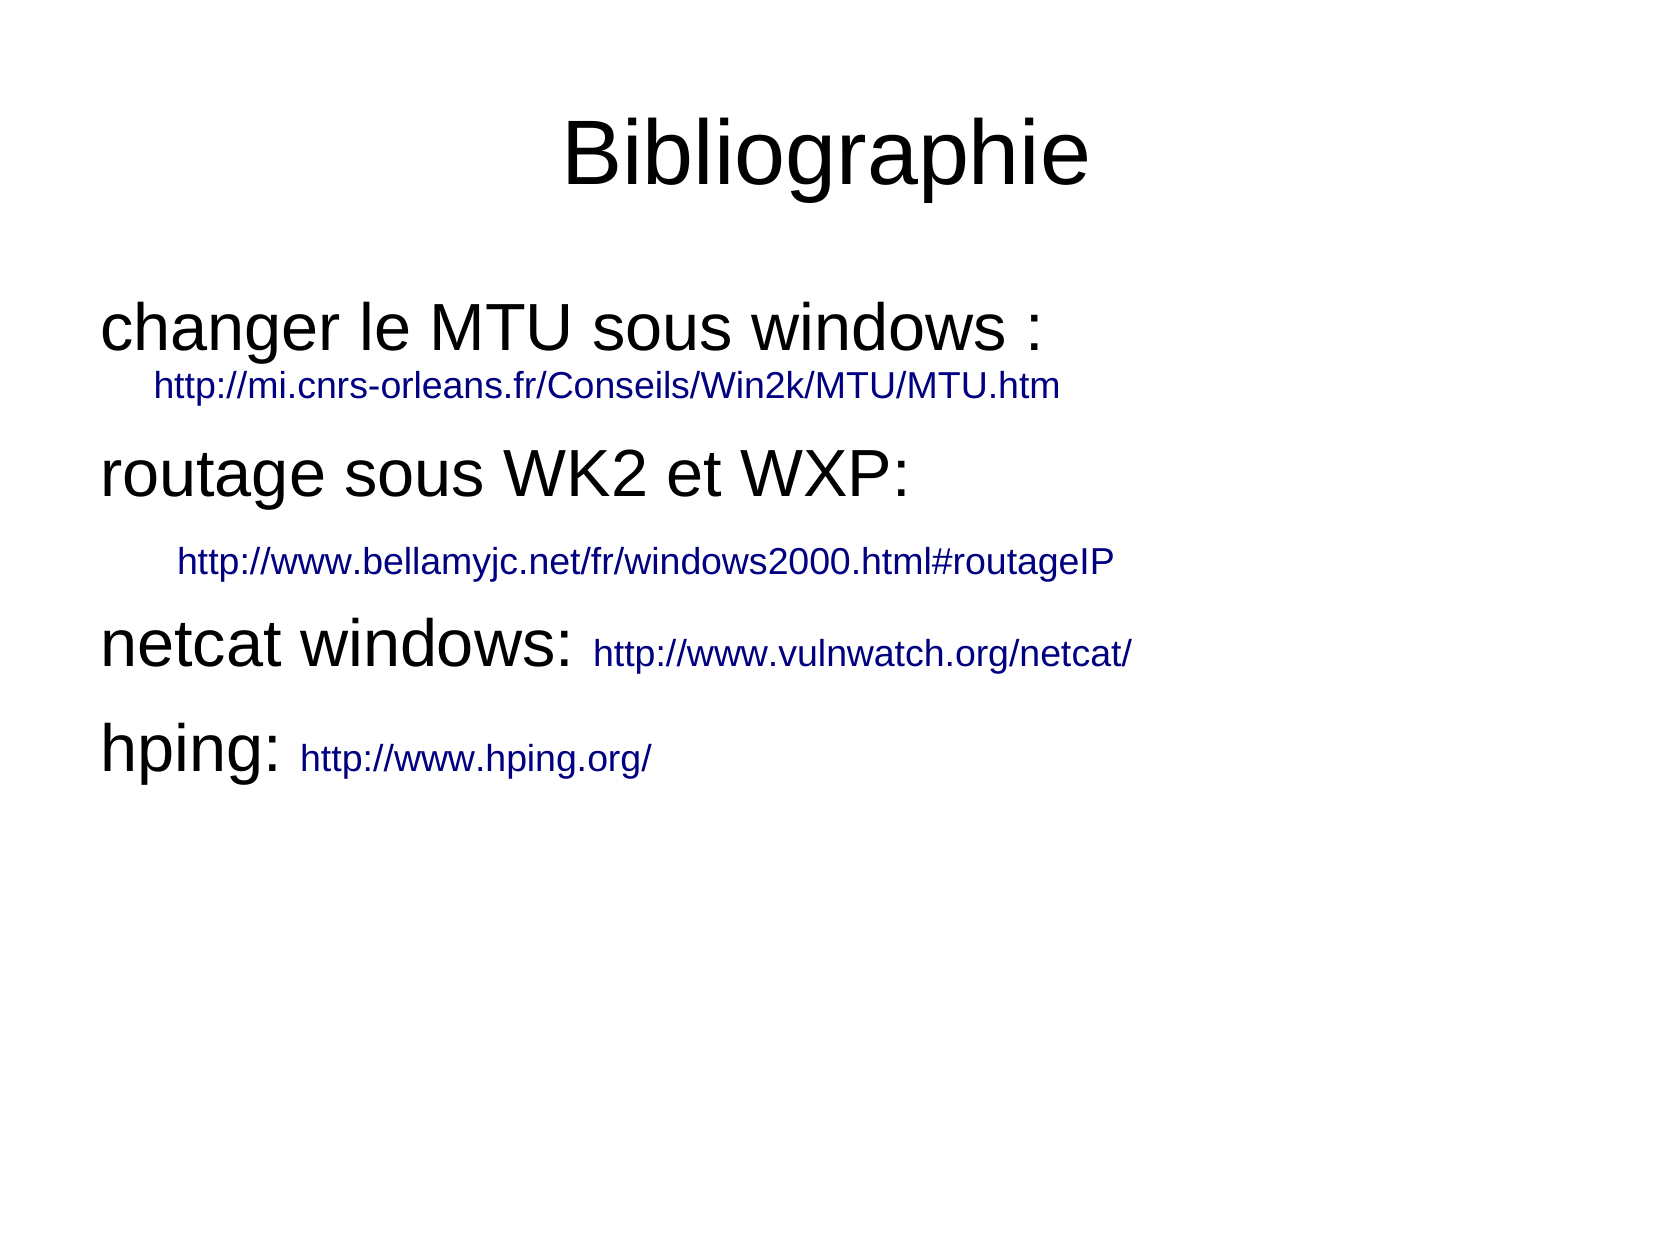

# Bibliographie
changer le MTU sous windows : http://mi.cnrs-orleans.fr/Conseils/Win2k/MTU/MTU.htm
routage sous WK2 et WXP:
http://www.bellamyjc.net/fr/windows2000.html#routageIP
netcat windows: http://www.vulnwatch.org/netcat/
hping: http://www.hping.org/